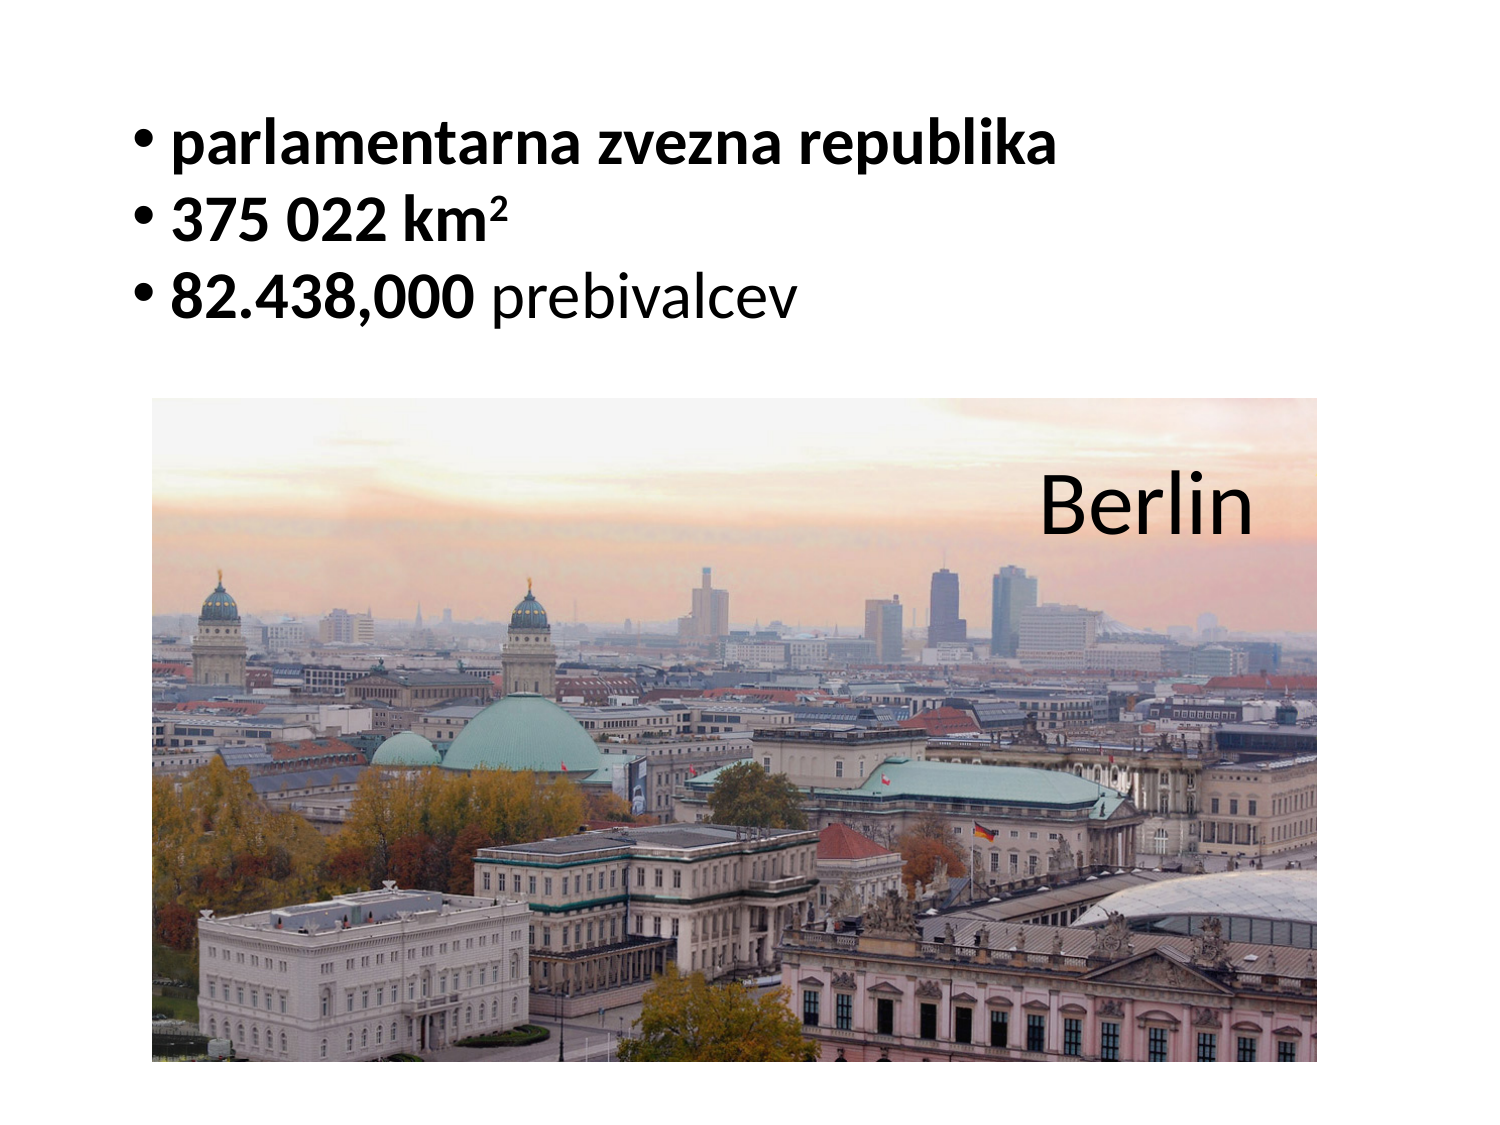

parlamentarna zvezna republika
 375 022 km2
 82.438,000 prebivalcev
# Berlin